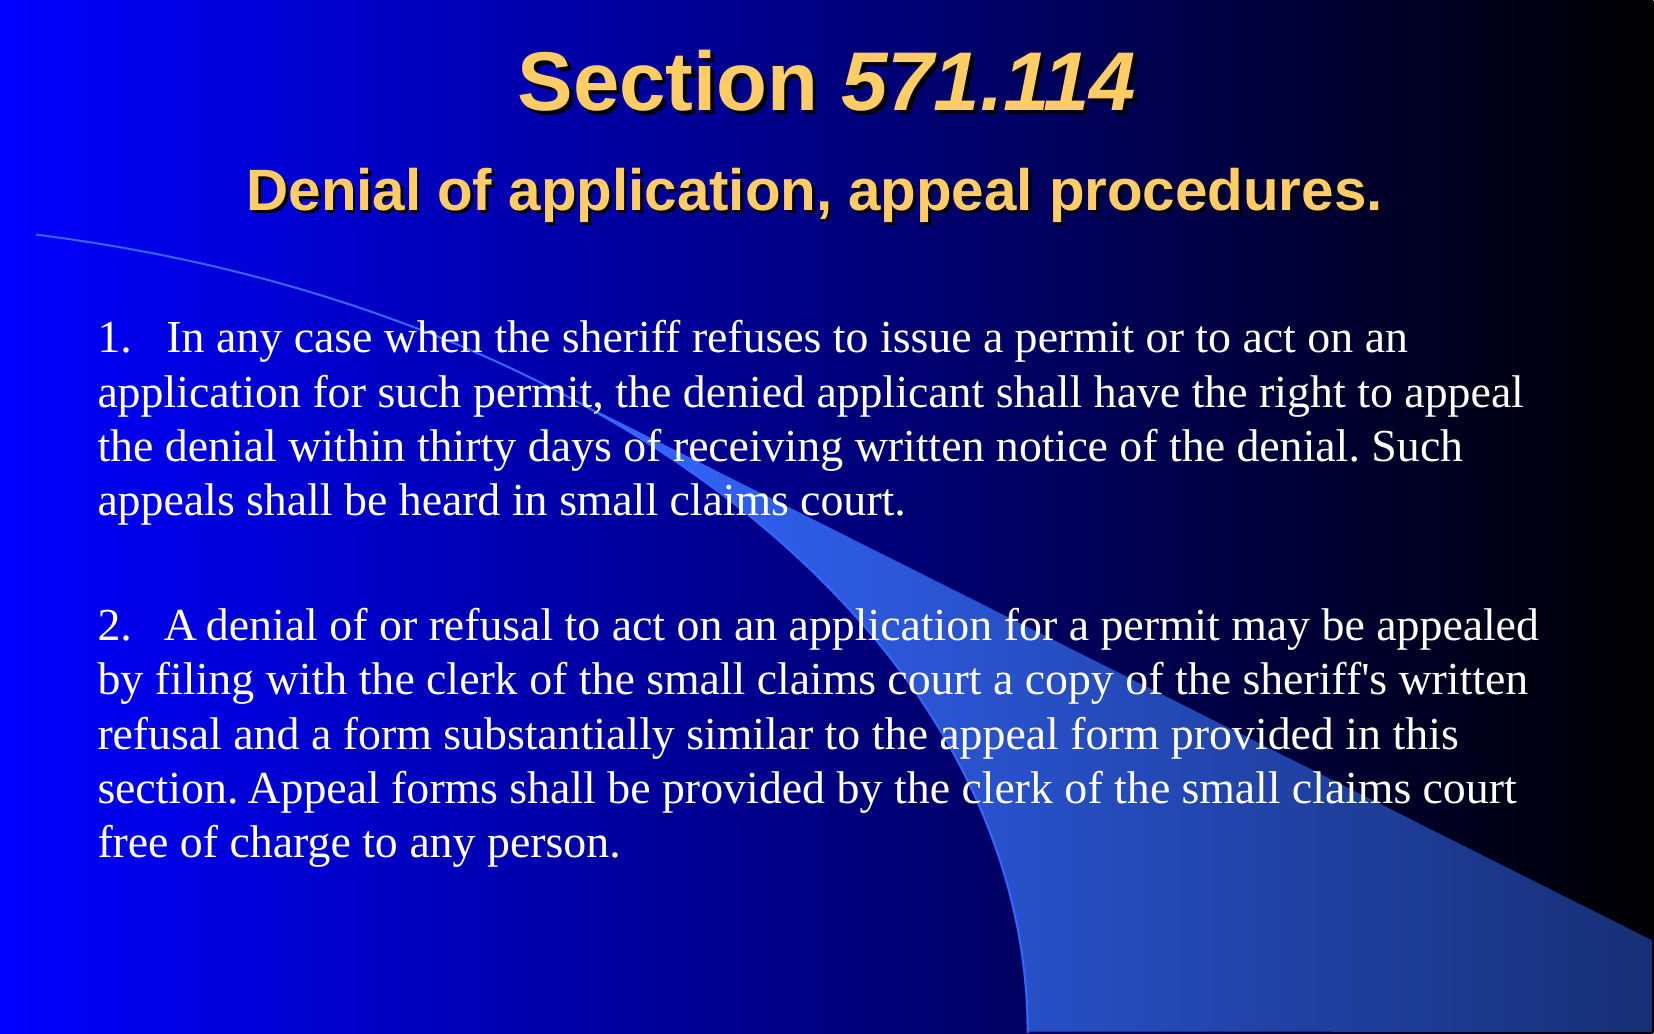

# Section 571.114 Denial of application, appeal procedures.
1. In any case when the sheriff refuses to issue a permit or to act on an application for such permit, the denied applicant shall have the right to appeal the denial within thirty days of receiving written notice of the denial. Such appeals shall be heard in small claims court.
2. A denial of or refusal to act on an application for a permit may be appealed by filing with the clerk of the small claims court a copy of the sheriff's written refusal and a form substantially similar to the appeal form provided in this section. Appeal forms shall be provided by the clerk of the small claims court free of charge to any person.